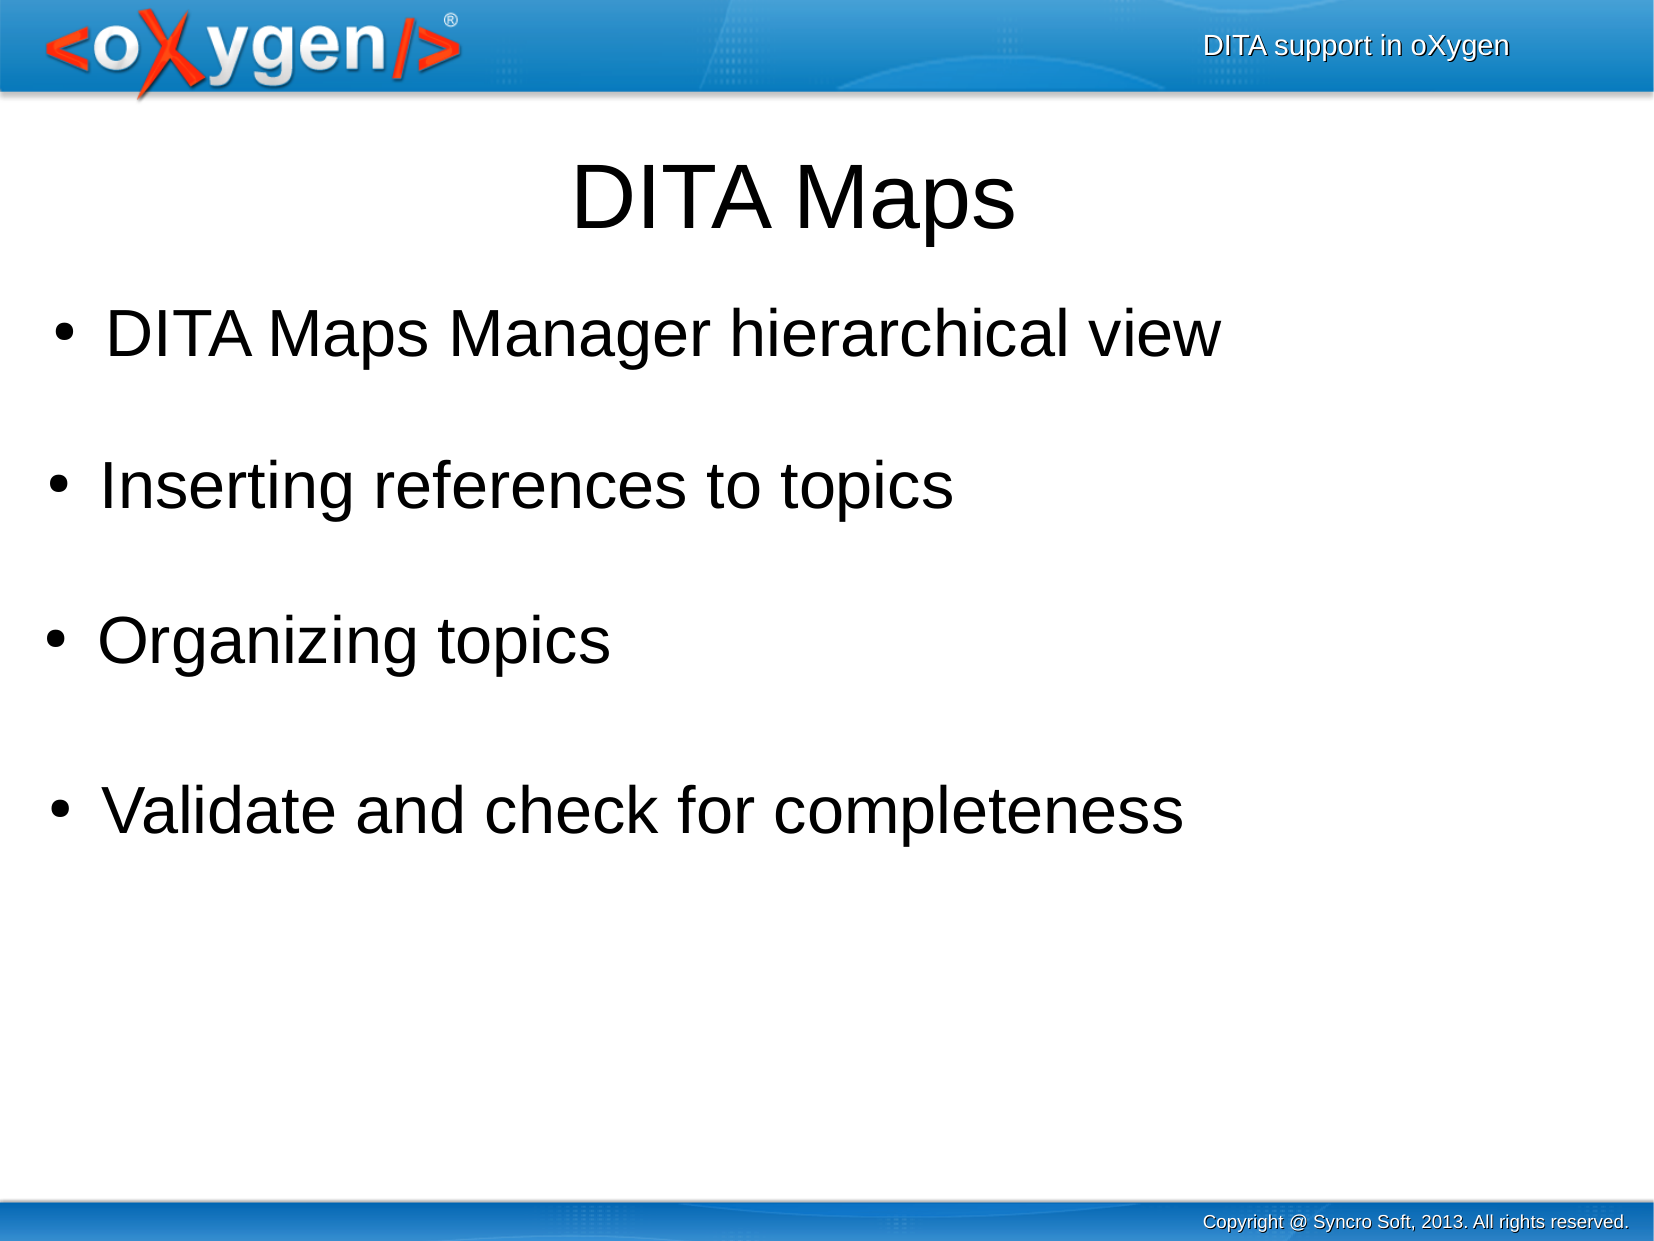

# DITA Maps
DITA Maps Manager hierarchical view
Inserting references to topics
Organizing topics
Validate and check for completeness